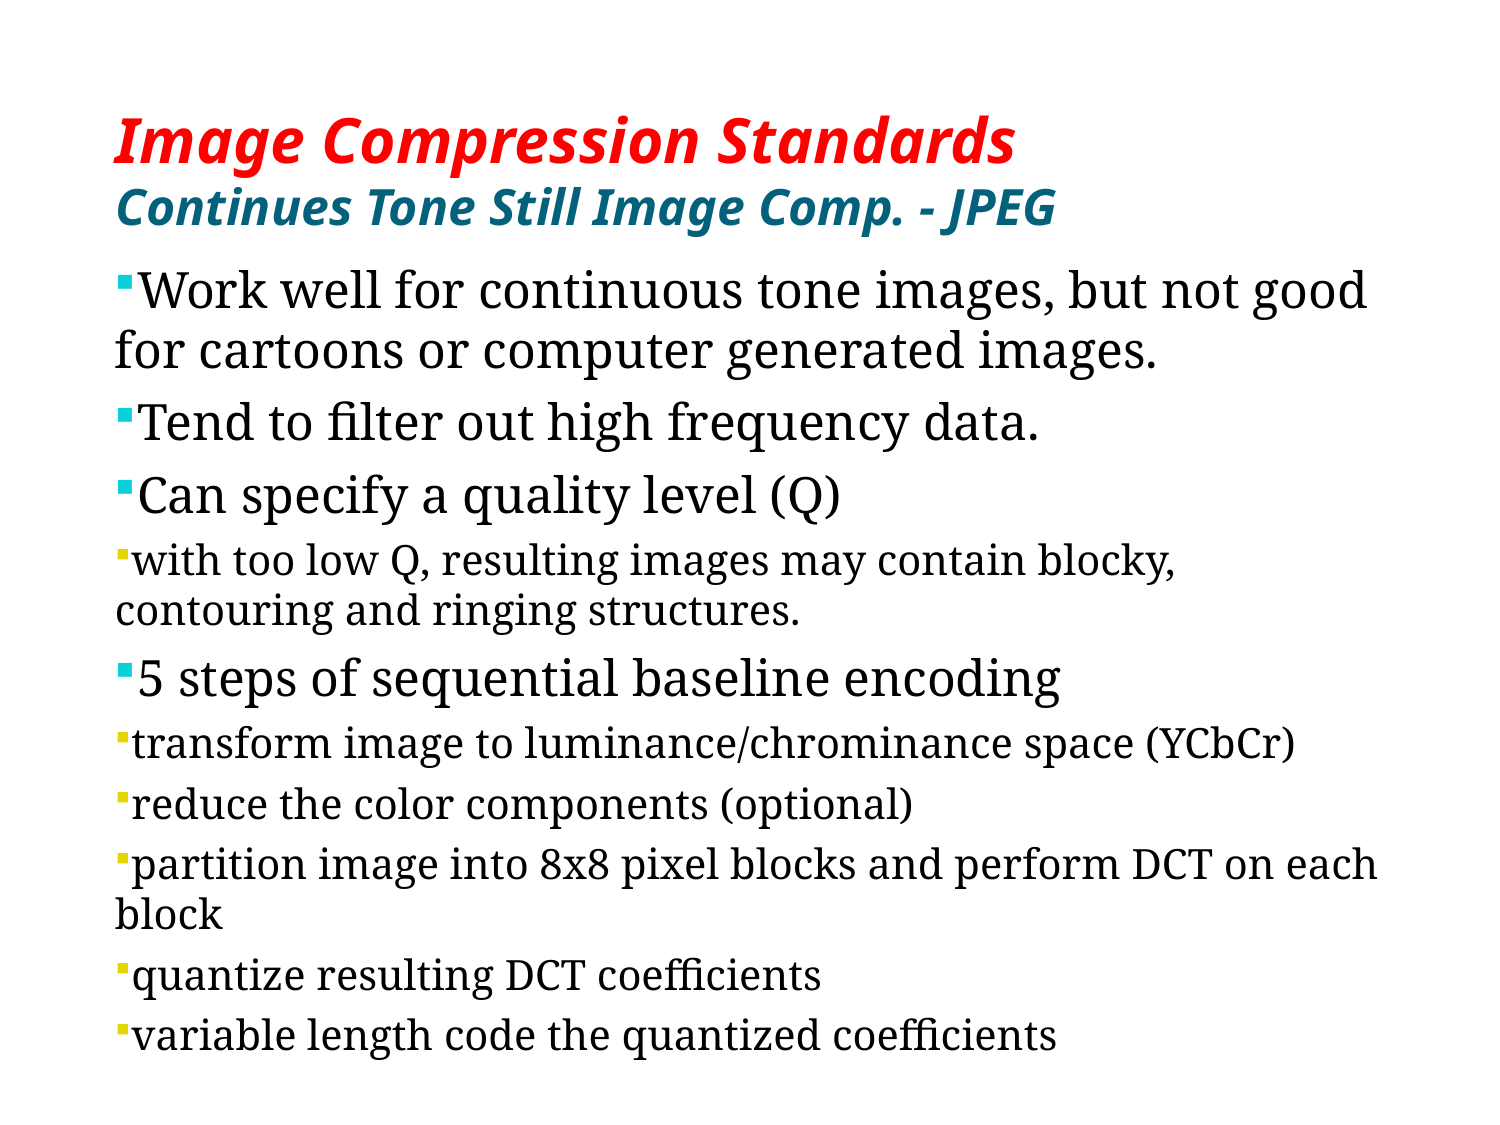

Image Compression Standards
Continues Tone Still Image Comp. - JPEG
# Work well for continuous tone images, but not good for cartoons or computer generated images.
Tend to filter out high frequency data.
Can specify a quality level (Q)
with too low Q, resulting images may contain blocky, contouring and ringing structures.
5 steps of sequential baseline encoding
transform image to luminance/chrominance space (YCbCr)
reduce the color components (optional)
partition image into 8x8 pixel blocks and perform DCT on each block
quantize resulting DCT coefficients
variable length code the quantized coefficients